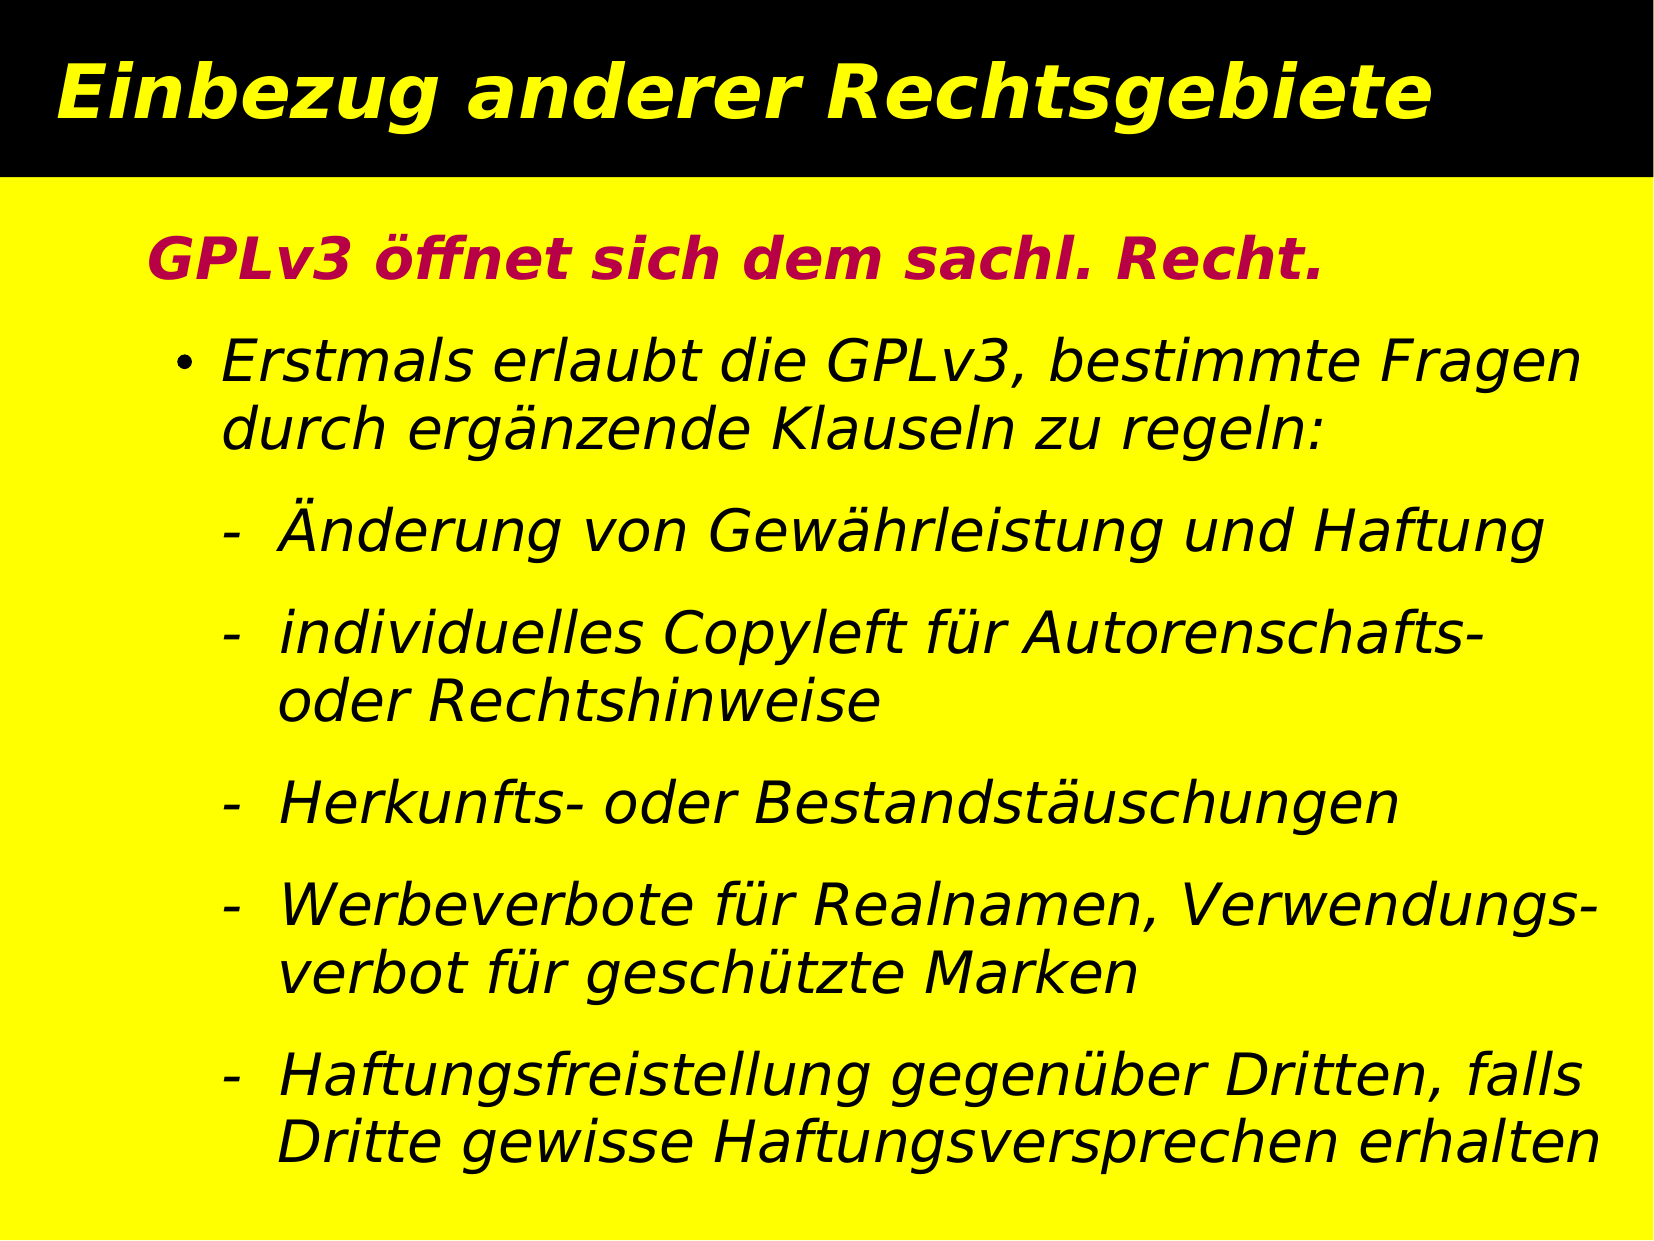

Einbezug anderer Rechtsgebiete
GPLv3 öffnet sich dem sachl. Recht.
	Erstmals erlaubt die GPLv3, bestimmte Fragen
	durch ergänzende Klauseln zu regeln:
	- Änderung von Gewährleistung und Haftung
	- individuelles Copyleft für Autorenschafts-
	 oder Rechtshinweise
	- Herkunfts- oder Bestandstäuschungen
	- Werbeverbote für Realnamen, Verwendungs-
	 verbot für geschützte Marken
	- Haftungsfreistellung gegenüber Dritten, falls
	 Dritte gewisse Haftungsversprechen erhalten